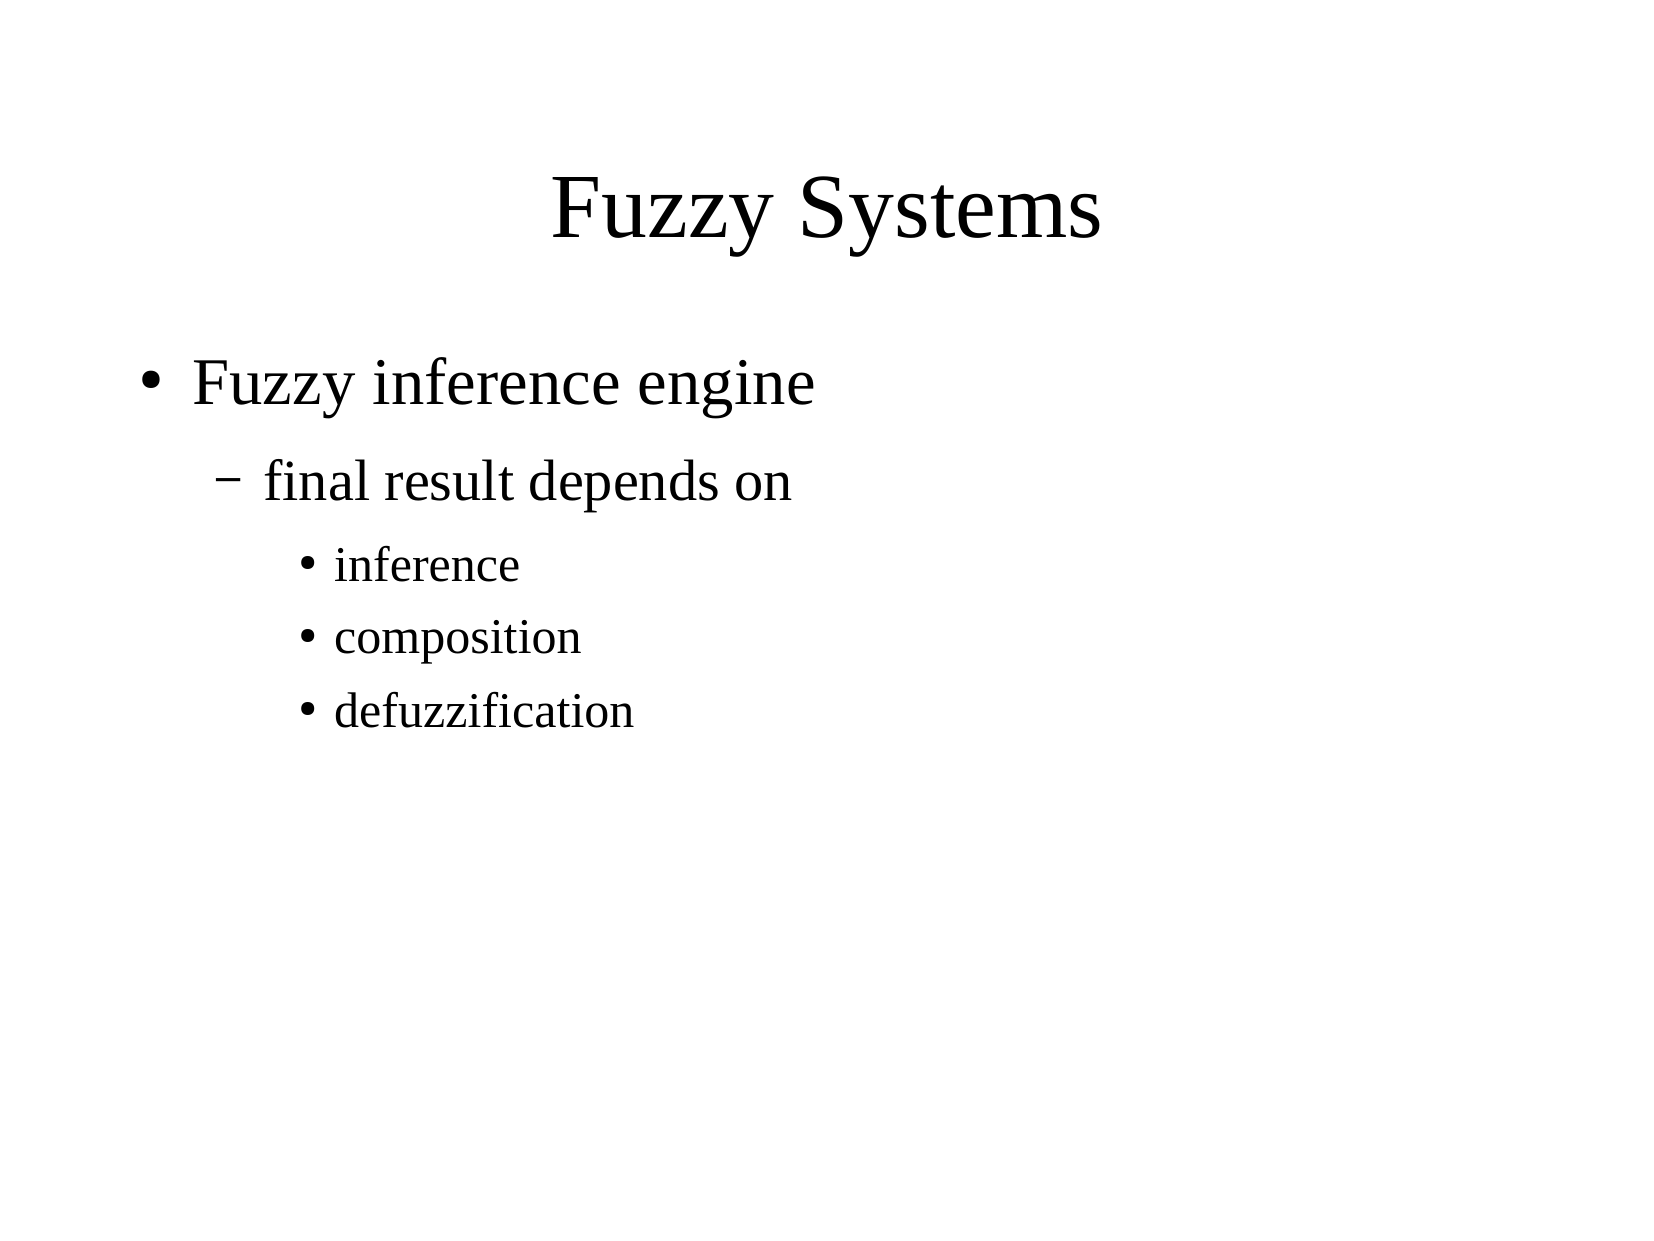

# Fuzzy Systems
Fuzzy inference engine
final result depends on
inference
composition
defuzzification